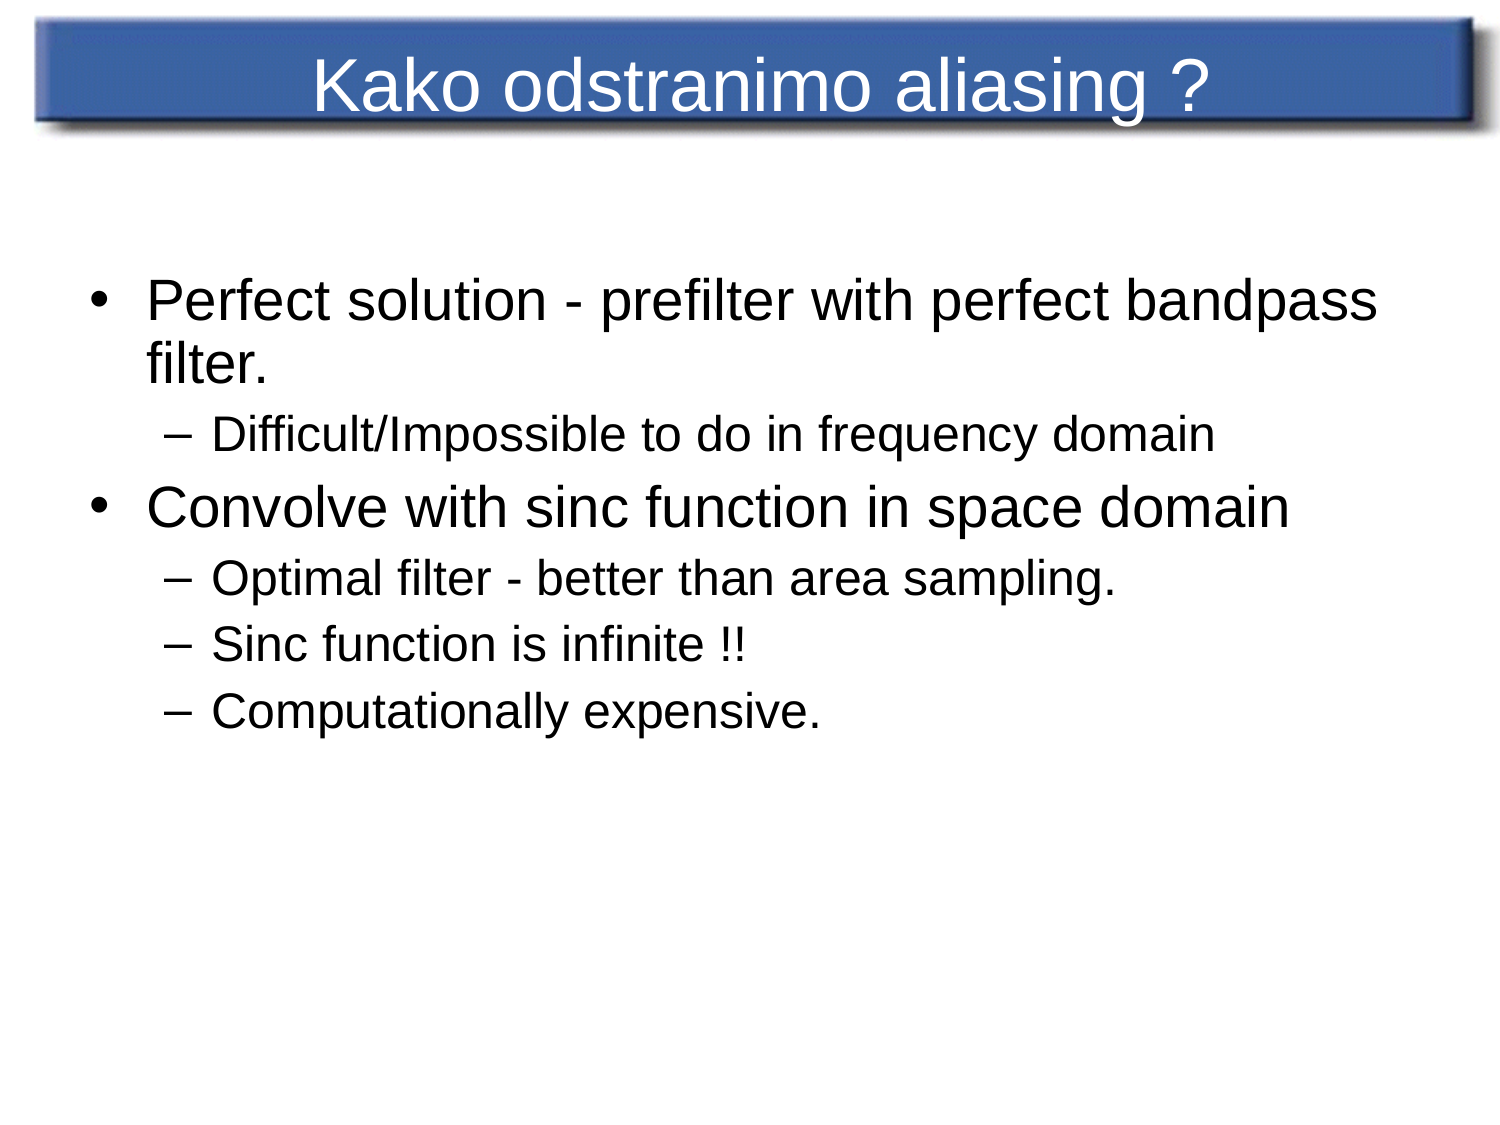

# Kako odstranimo aliasing ?
Perfect solution - prefilter with perfect bandpass filter.
Difficult/Impossible to do in frequency domain
Convolve with sinc function in space domain
Optimal filter - better than area sampling.
Sinc function is infinite !!
Computationally expensive.